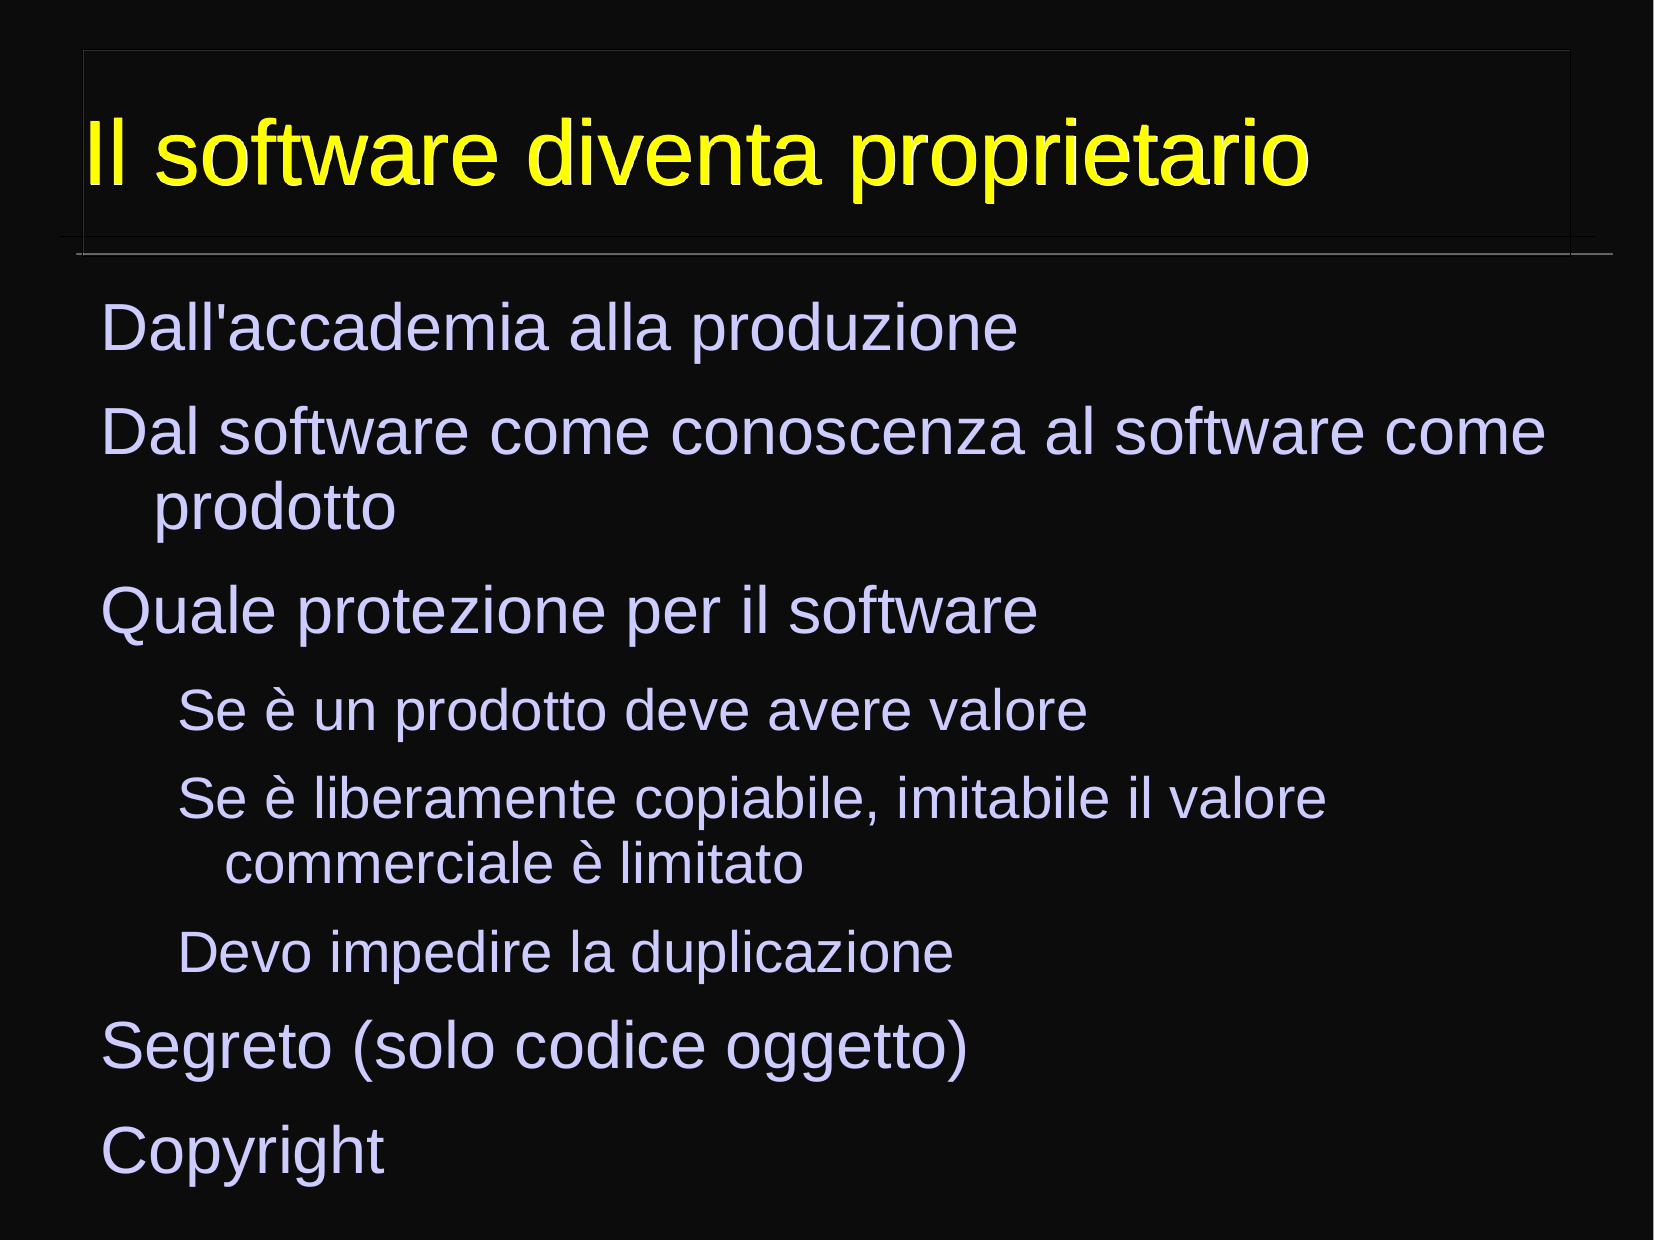

# Il software diventa proprietario
Dall'accademia alla produzione
Dal software come conoscenza al software come prodotto
Quale protezione per il software
Se è un prodotto deve avere valore
Se è liberamente copiabile, imitabile il valore commerciale è limitato
Devo impedire la duplicazione
Segreto (solo codice oggetto)
Copyright